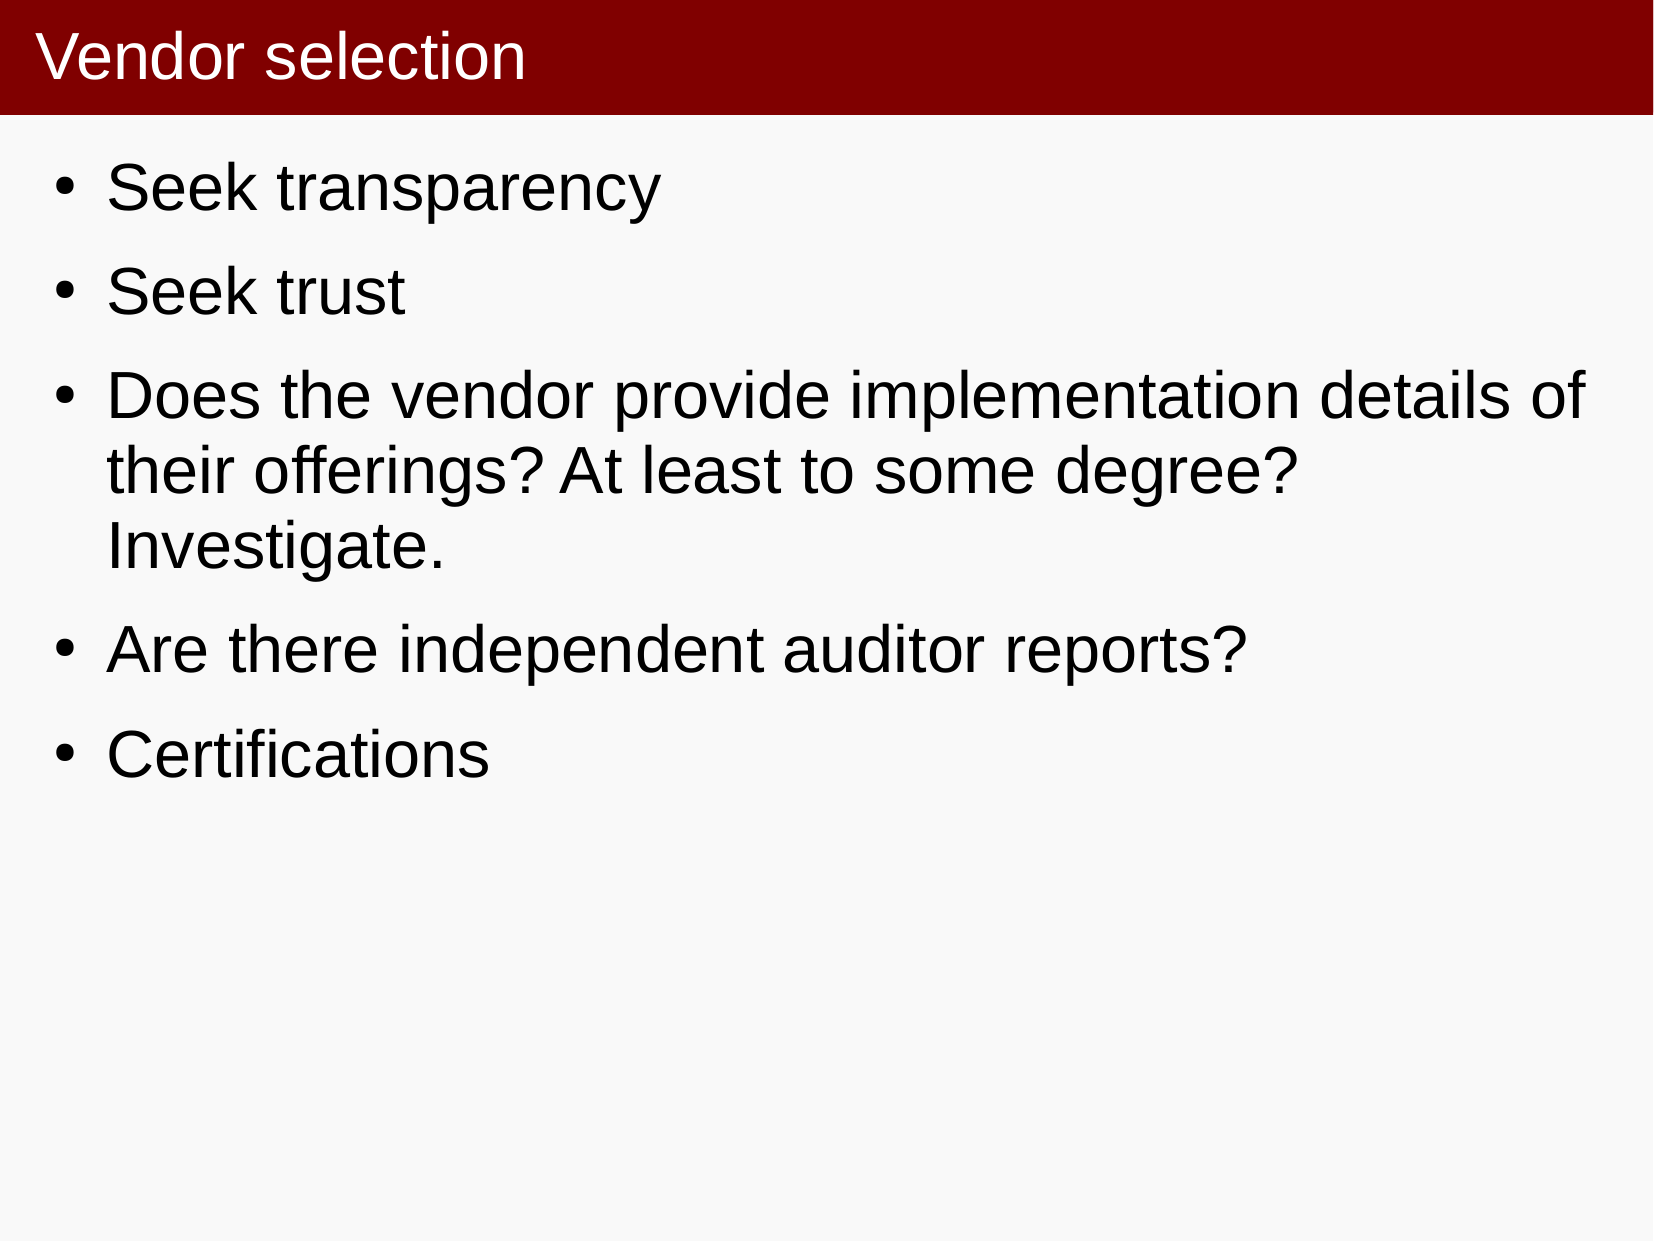

# Vendor selection
Seek transparency
Seek trust
Does the vendor provide implementation details of their offerings? At least to some degree? Investigate.
Are there independent auditor reports?
Certifications